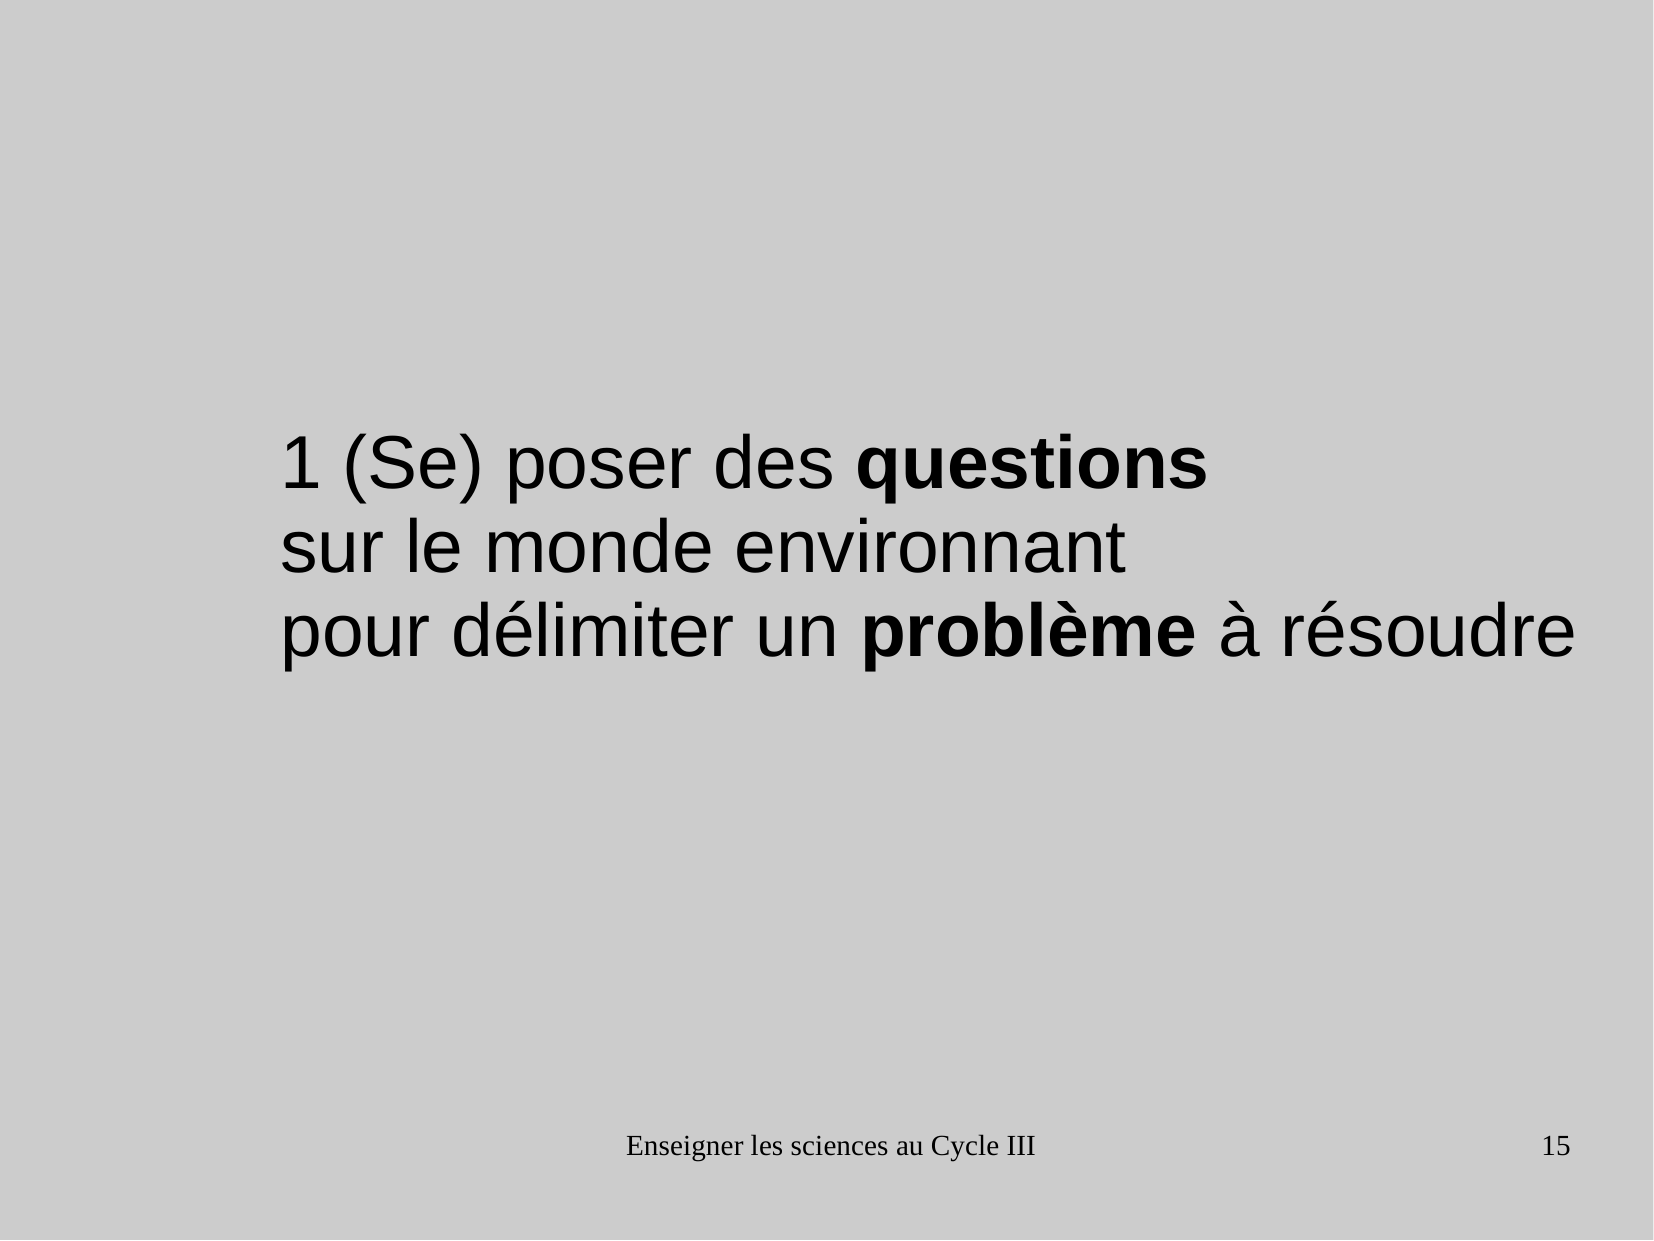

1 (Se) poser des questions
sur le monde environnant
pour délimiter un problème à résoudre
 Enseigner les sciences au Cycle III
15